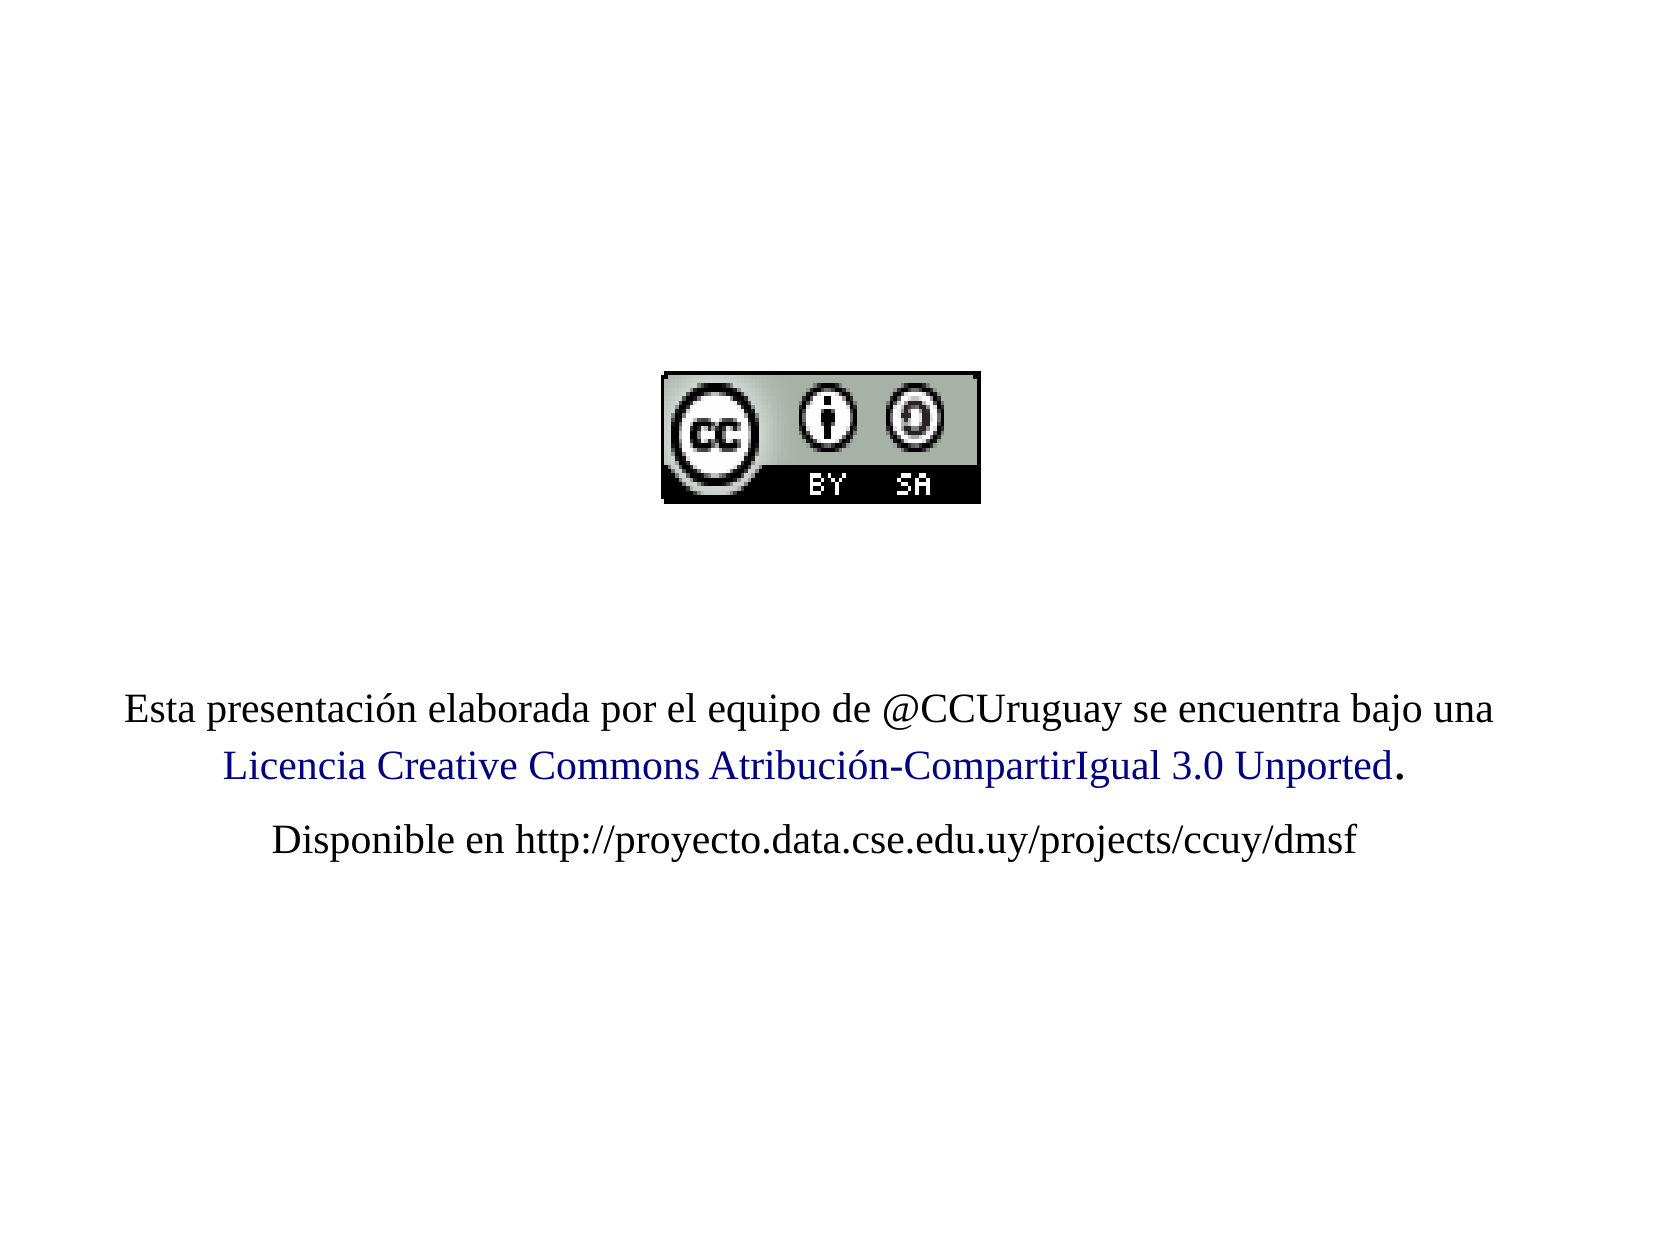

Esta presentación elaborada por el equipo de @CCUruguay se encuentra bajo una Licencia Creative Commons Atribución-CompartirIgual 3.0 Unported.
Disponible en http://proyecto.data.cse.edu.uy/projects/ccuy/dmsf